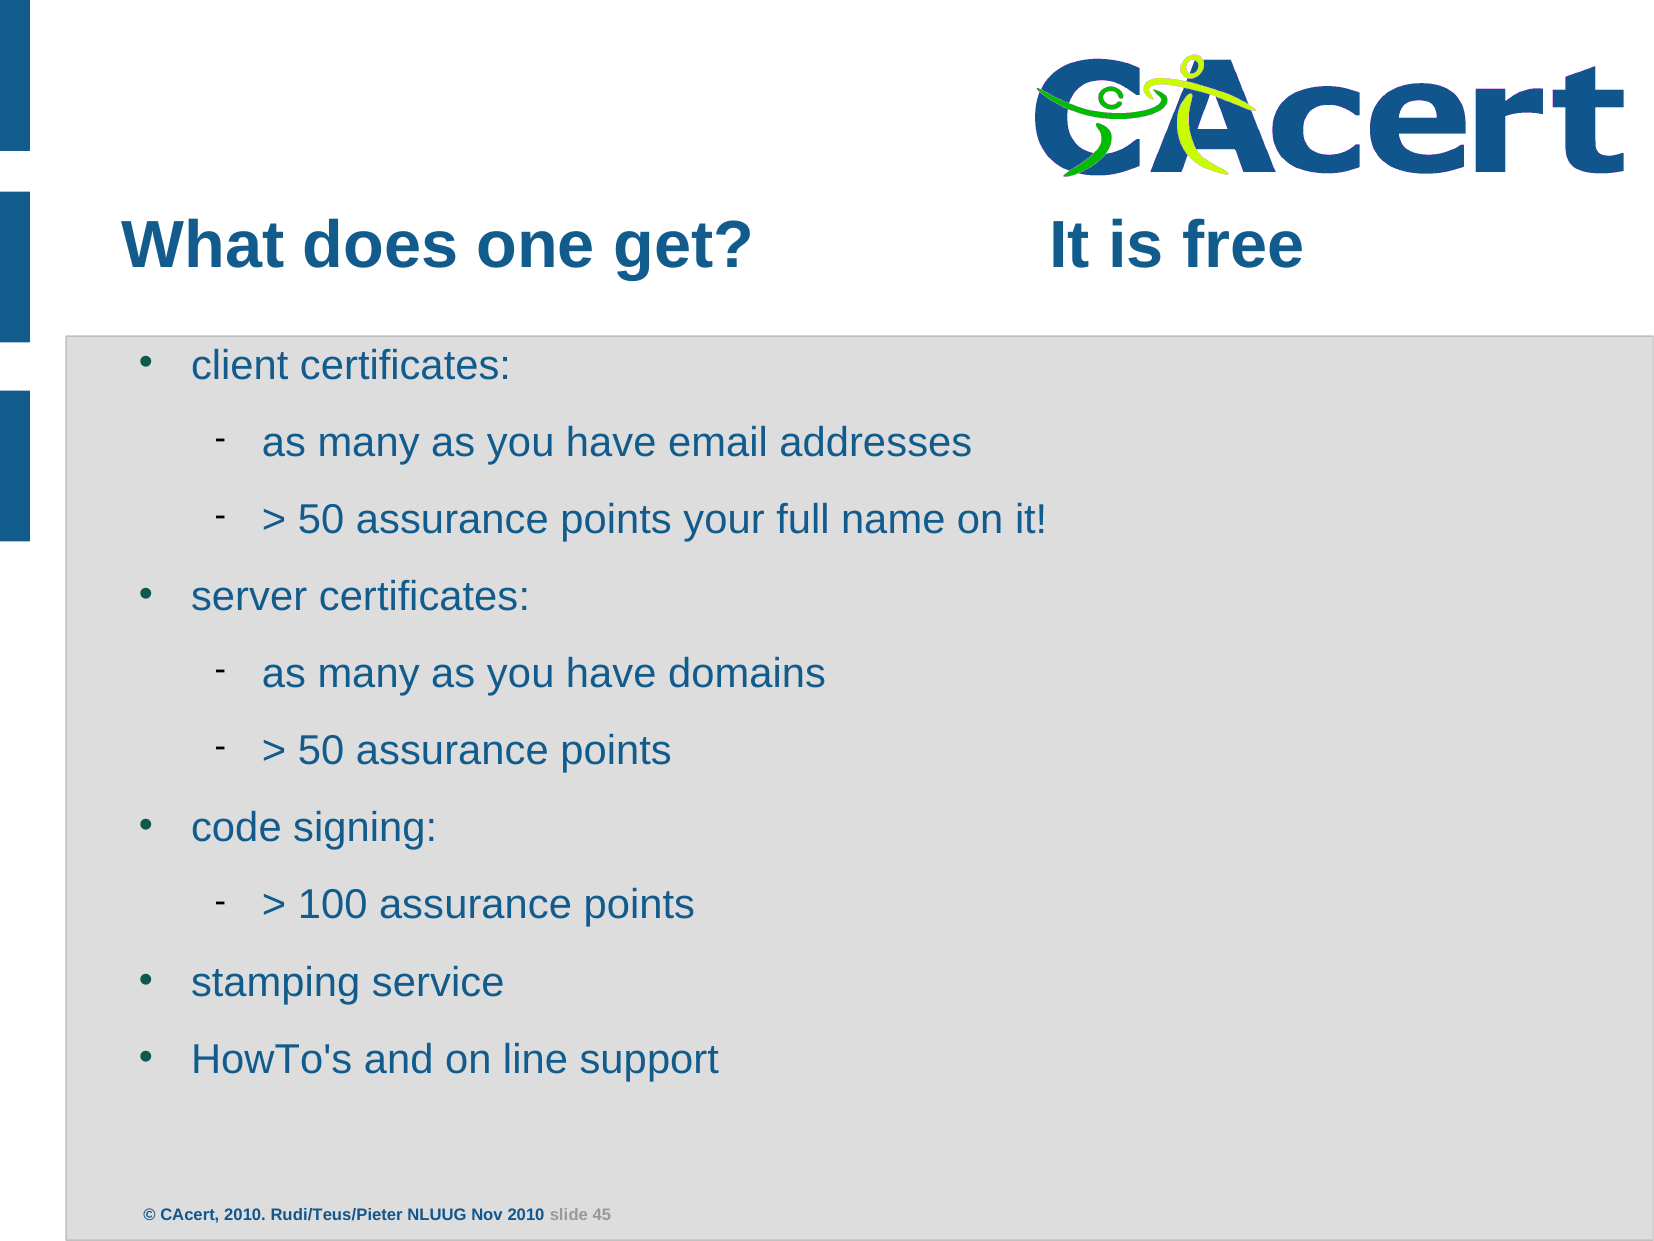

# What does one get? It is free
client certificates:
as many as you have email addresses
> 50 assurance points your full name on it!
server certificates:
as many as you have domains
> 50 assurance points
code signing:
> 100 assurance points
stamping service
HowTo's and on line support